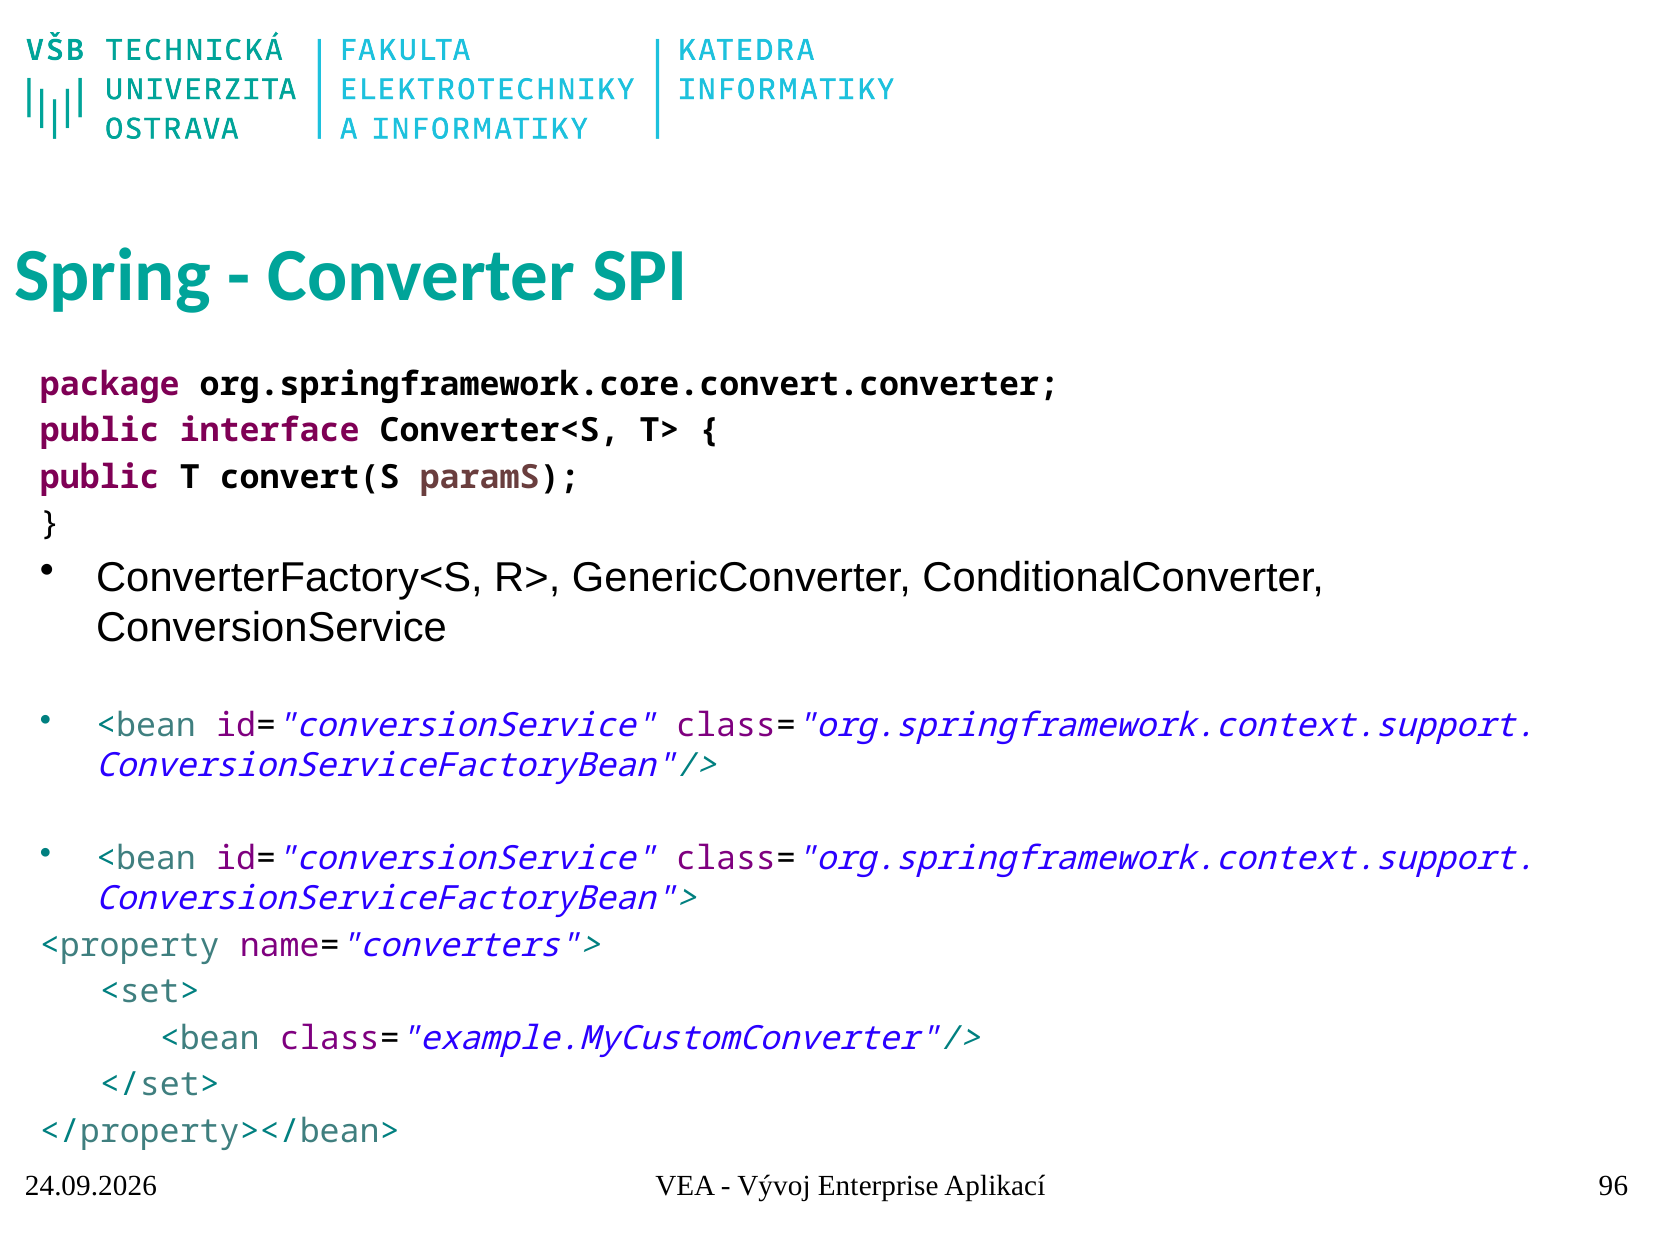

Spring - Converter SPI
# package org.springframework.core.convert.converter;
public interface Converter<S, T> {
public T convert(S paramS);
}
ConverterFactory<S, R>, GenericConverter, ConditionalConverter, ConversionService
<bean id="conversionService" class="org.springframework.context.support. ConversionServiceFactoryBean"/>
<bean id="conversionService" class="org.springframework.context.support. ConversionServiceFactoryBean">
<property name="converters">
 <set>
 <bean class="example.MyCustomConverter"/>
 </set>
</property></bean>
VEA - Vývoj Enterprise Aplikací
96